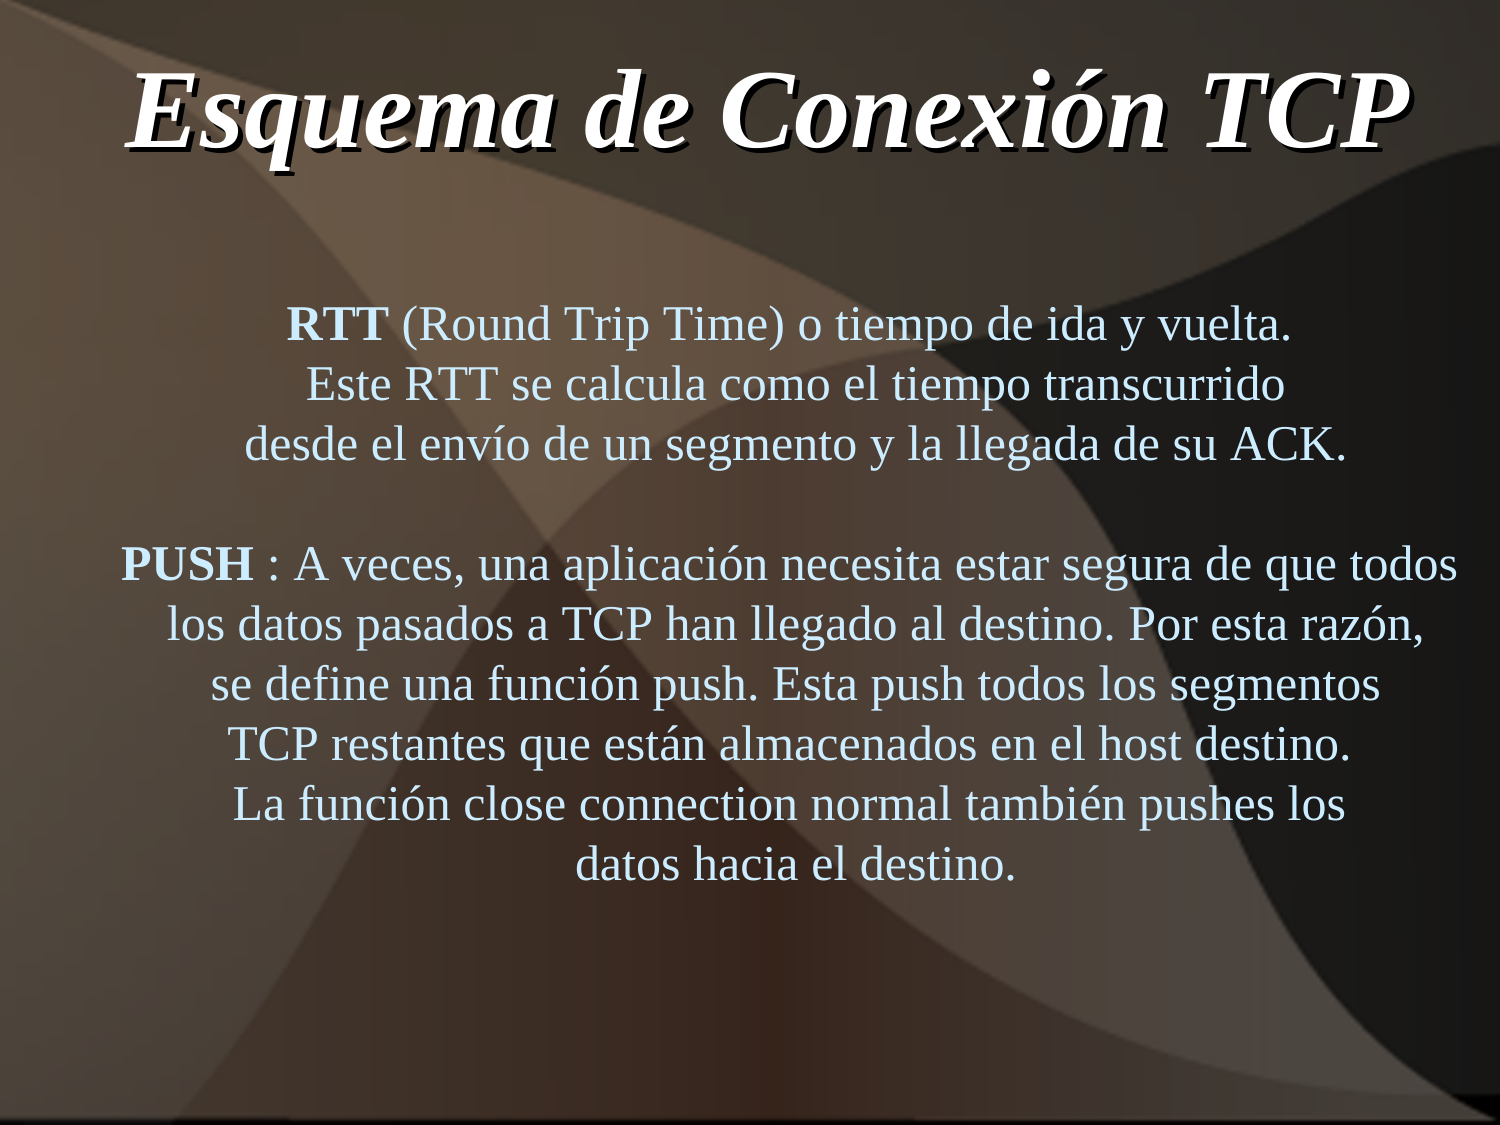

Esquema de Conexión TCP
RTT (Round Trip Time) o tiempo de ida y vuelta.
Este RTT se calcula como el tiempo transcurrido
desde el envío de un segmento y la llegada de su ACK.
PUSH : A veces, una aplicación necesita estar segura de que todos
los datos pasados a TCP han llegado al destino. Por esta razón,
 se define una función push. Esta push todos los segmentos
TCP restantes que están almacenados en el host destino.
La función close connection normal también pushes los
datos hacia el destino.